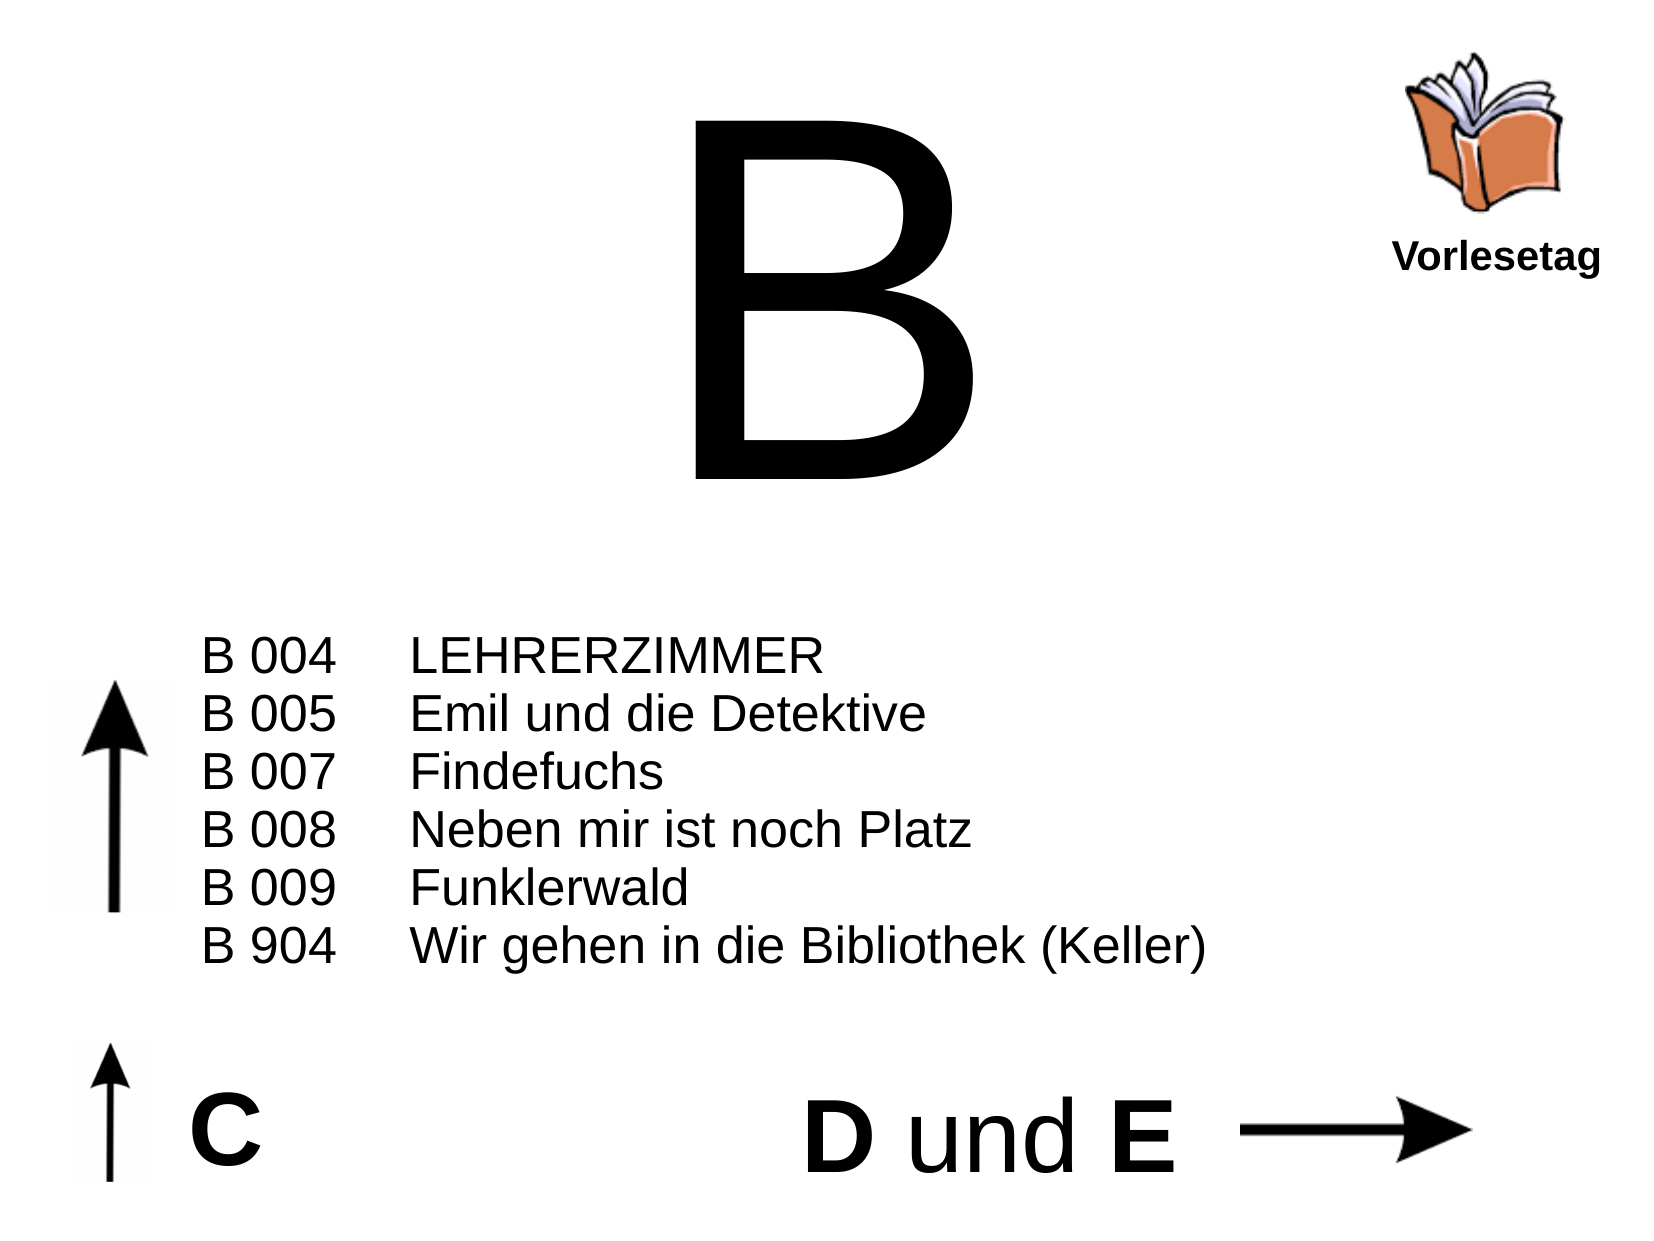

B
Vorlesetag
# B 004 LEHRERZIMMER B 005 Emil und die Detektive B 007 Findefuchs B 008 Neben mir ist noch Platz B 009 Funklerwald B 904 Wir gehen in die Bibliothek (Keller)
C
D und E